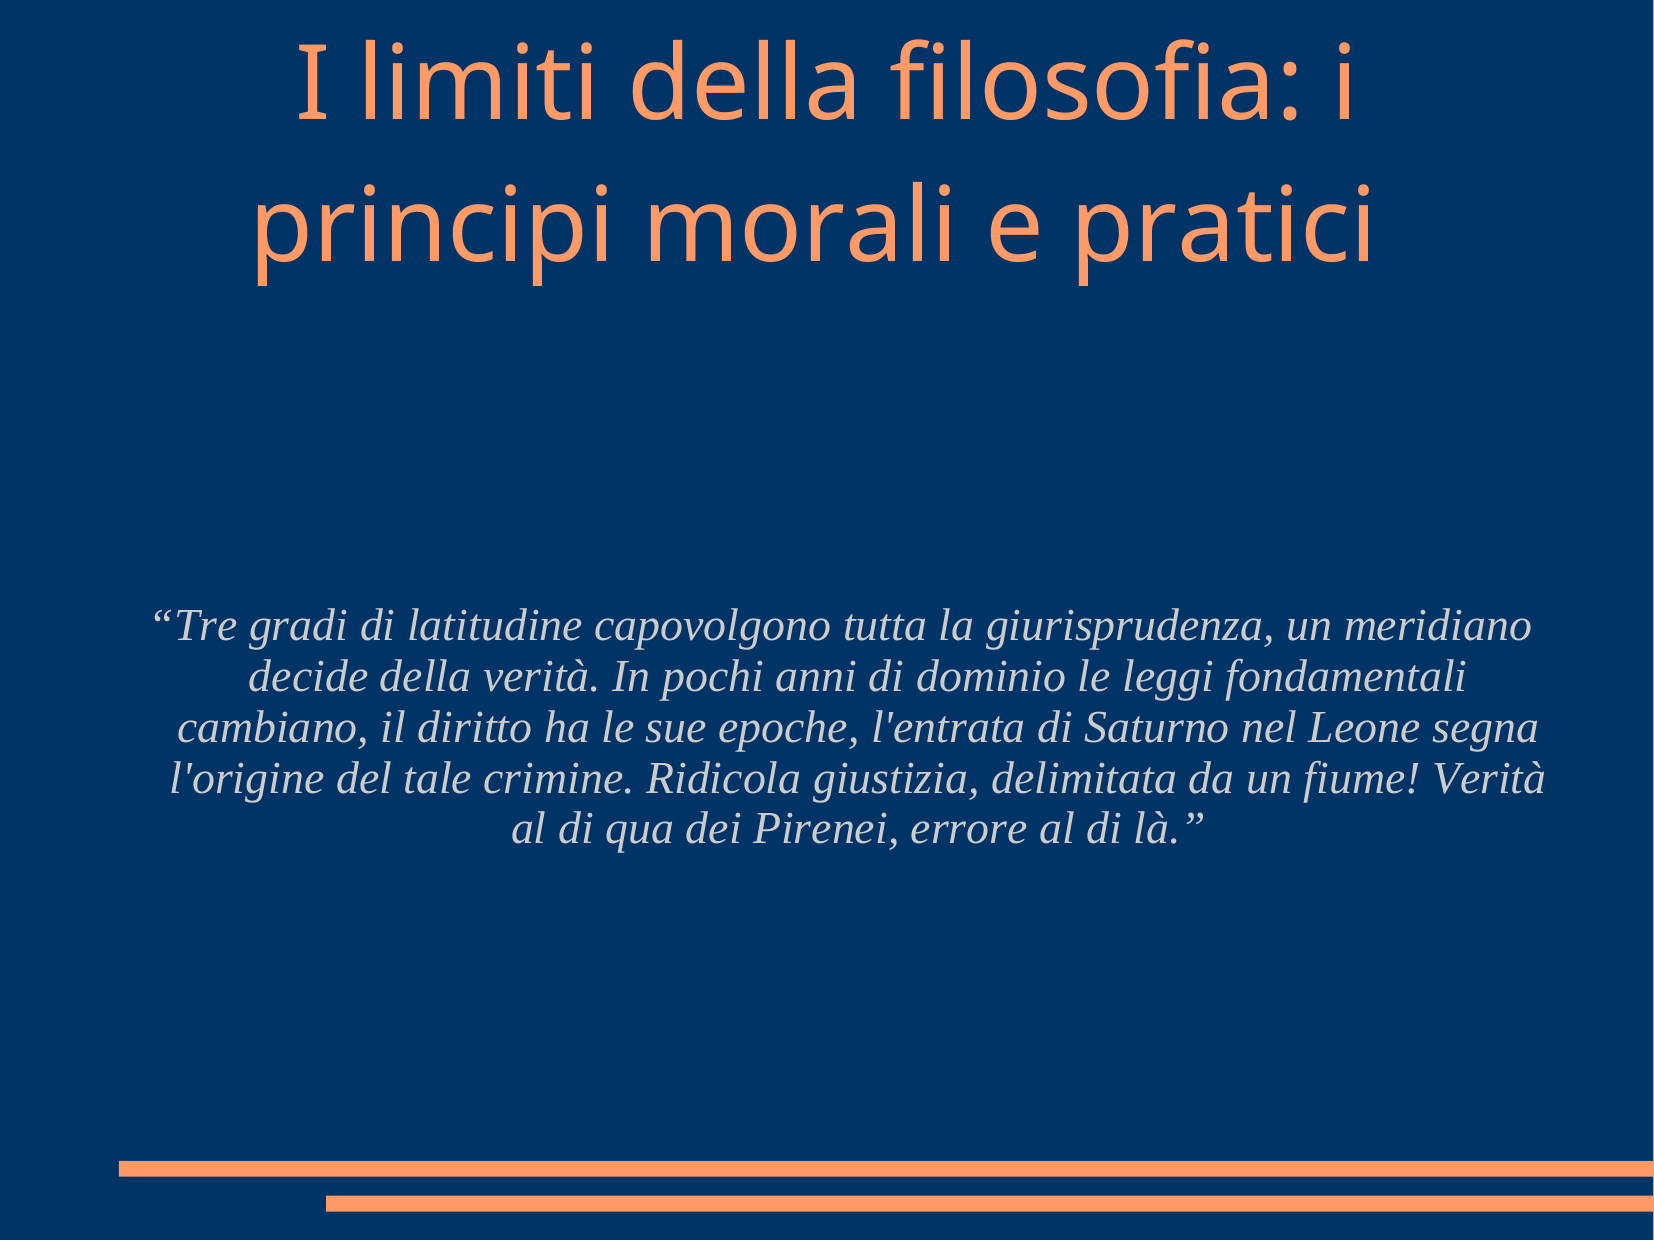

# I limiti della filosofia: i principi morali e pratici
“Tre gradi di latitudine capovolgono tutta la giurisprudenza, un meridiano decide della verità. In pochi anni di dominio le leggi fondamentali cambiano, il diritto ha le sue epoche, l'entrata di Saturno nel Leone segna l'origine del tale crimine. Ridicola giustizia, delimitata da un fiume! Verità al di qua dei Pirenei, errore al di là.”